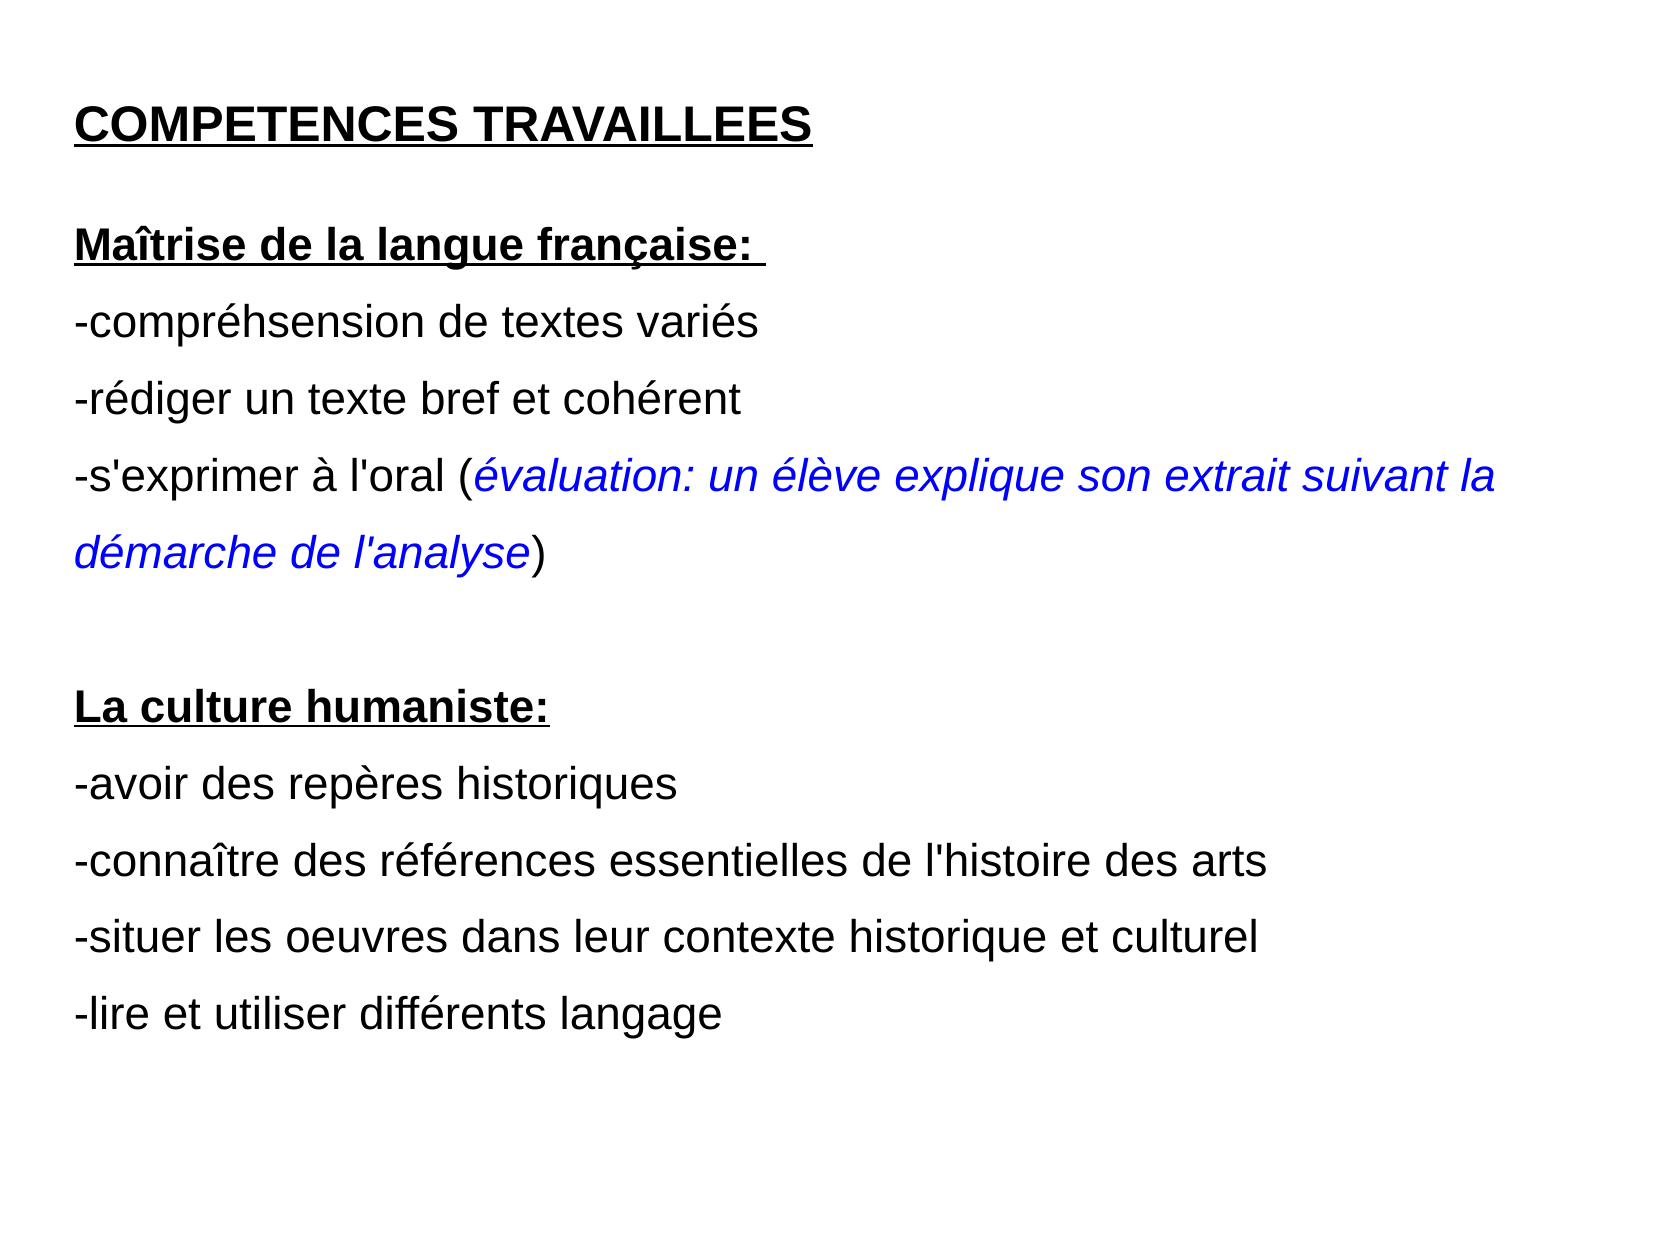

COMPETENCES TRAVAILLEES
Maîtrise de la langue française:
-compréhsension de textes variés
-rédiger un texte bref et cohérent
-s'exprimer à l'oral (évaluation: un élève explique son extrait suivant la démarche de l'analyse)
La culture humaniste:
-avoir des repères historiques
-connaître des références essentielles de l'histoire des arts
-situer les oeuvres dans leur contexte historique et culturel
-lire et utiliser différents langage